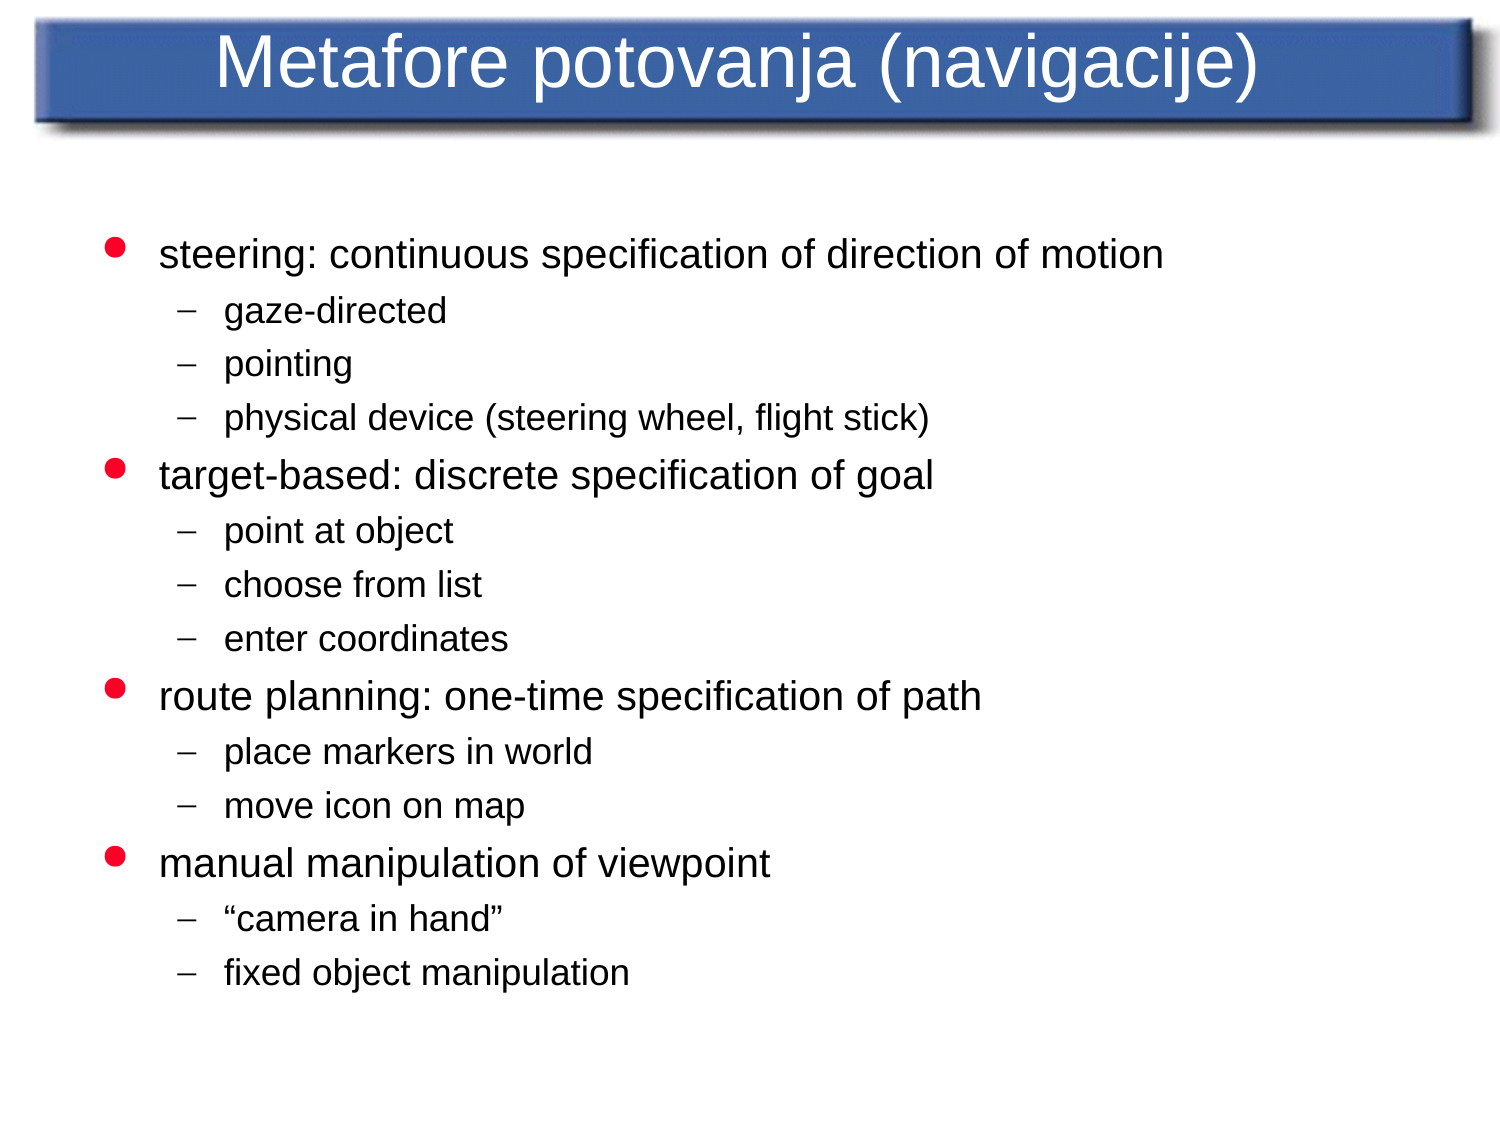

# Metafore potovanja (navigacije)
steering: continuous specification of direction of motion
gaze-directed
pointing
physical device (steering wheel, flight stick)
target-based: discrete specification of goal
point at object
choose from list
enter coordinates
route planning: one-time specification of path
place markers in world
move icon on map
manual manipulation of viewpoint
“camera in hand”
fixed object manipulation